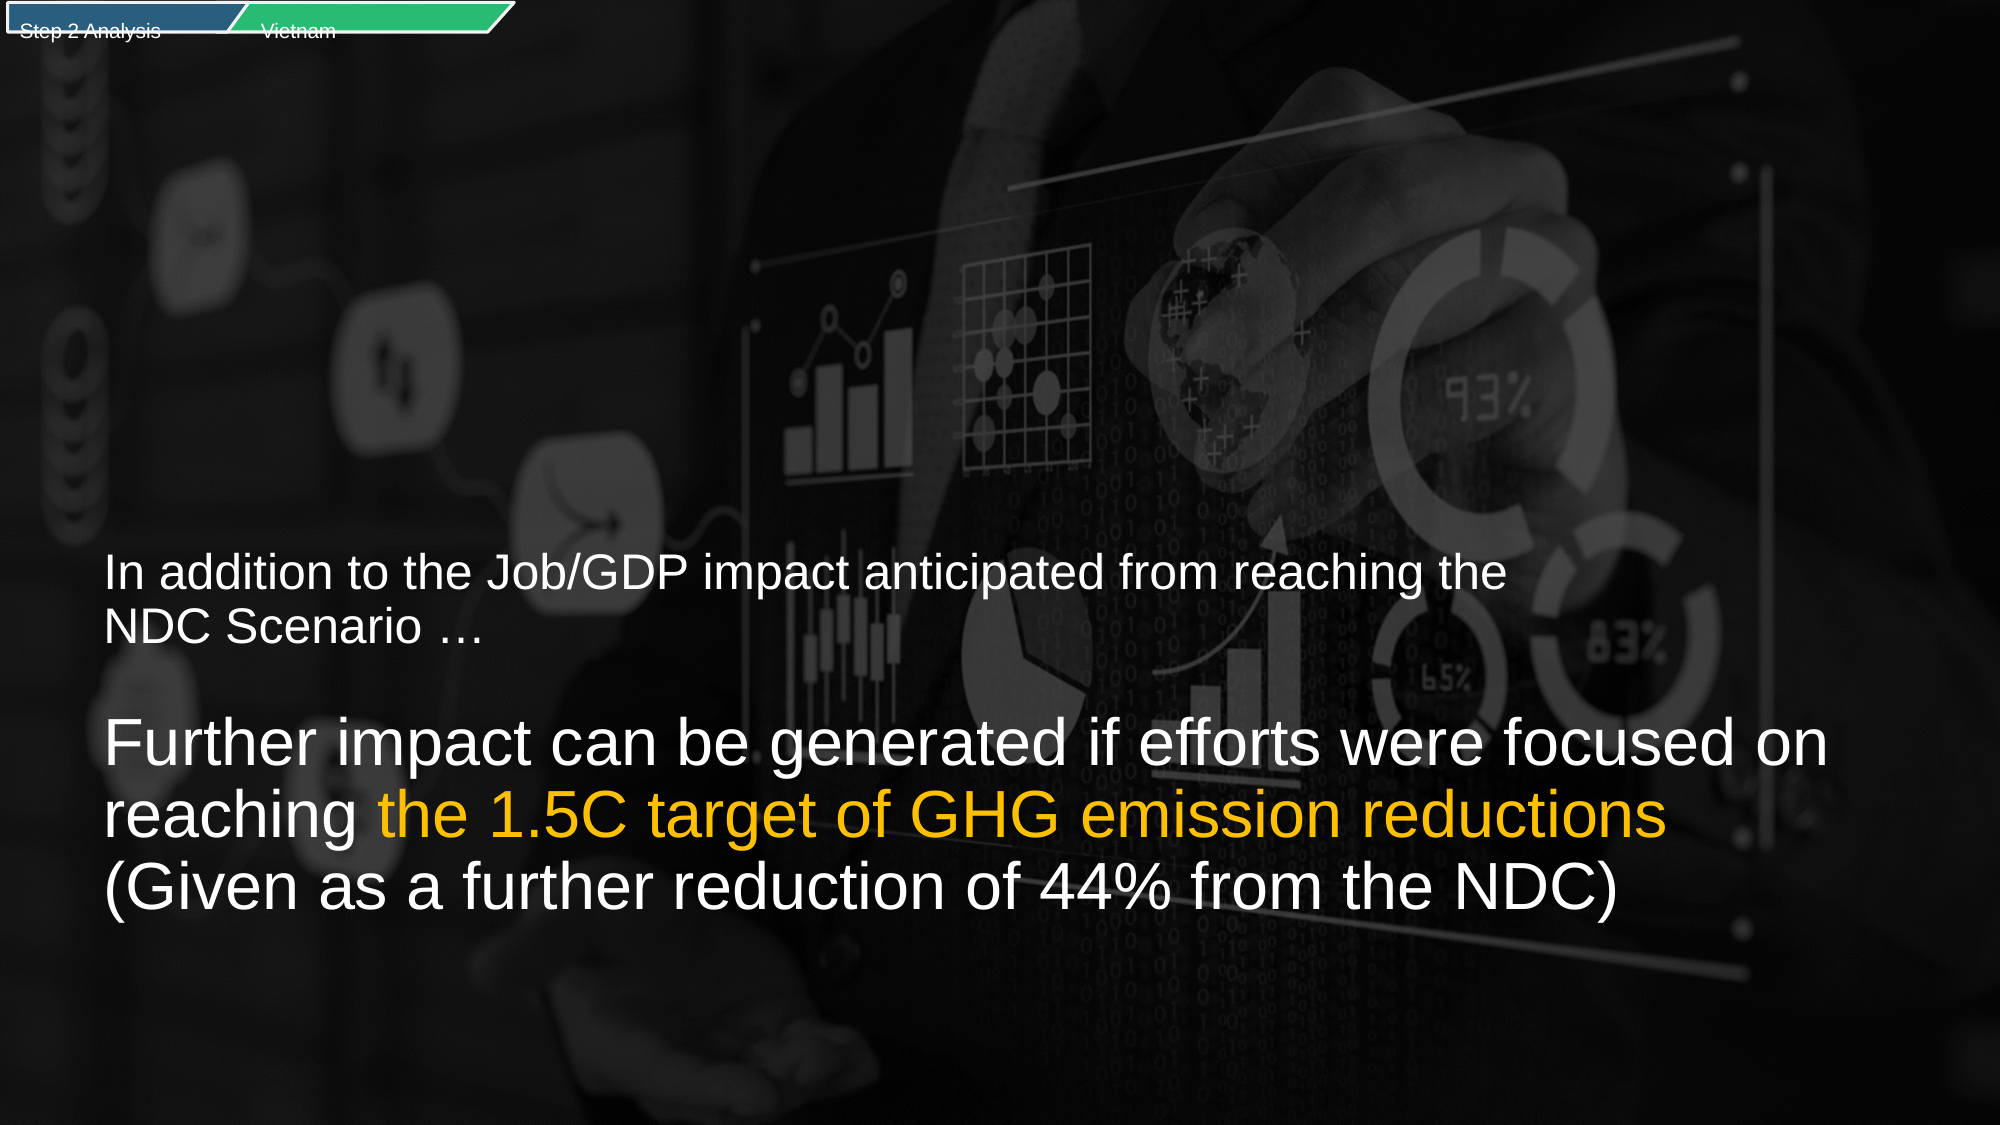

Step 2 Analysis
Vietnam
#
In addition to the Job/GDP impact anticipated from reaching the
NDC Scenario …
Further impact can be generated if efforts were focused on reaching the 1.5C target of GHG emission reductions
(Given as a further reduction of 44% from the NDC)